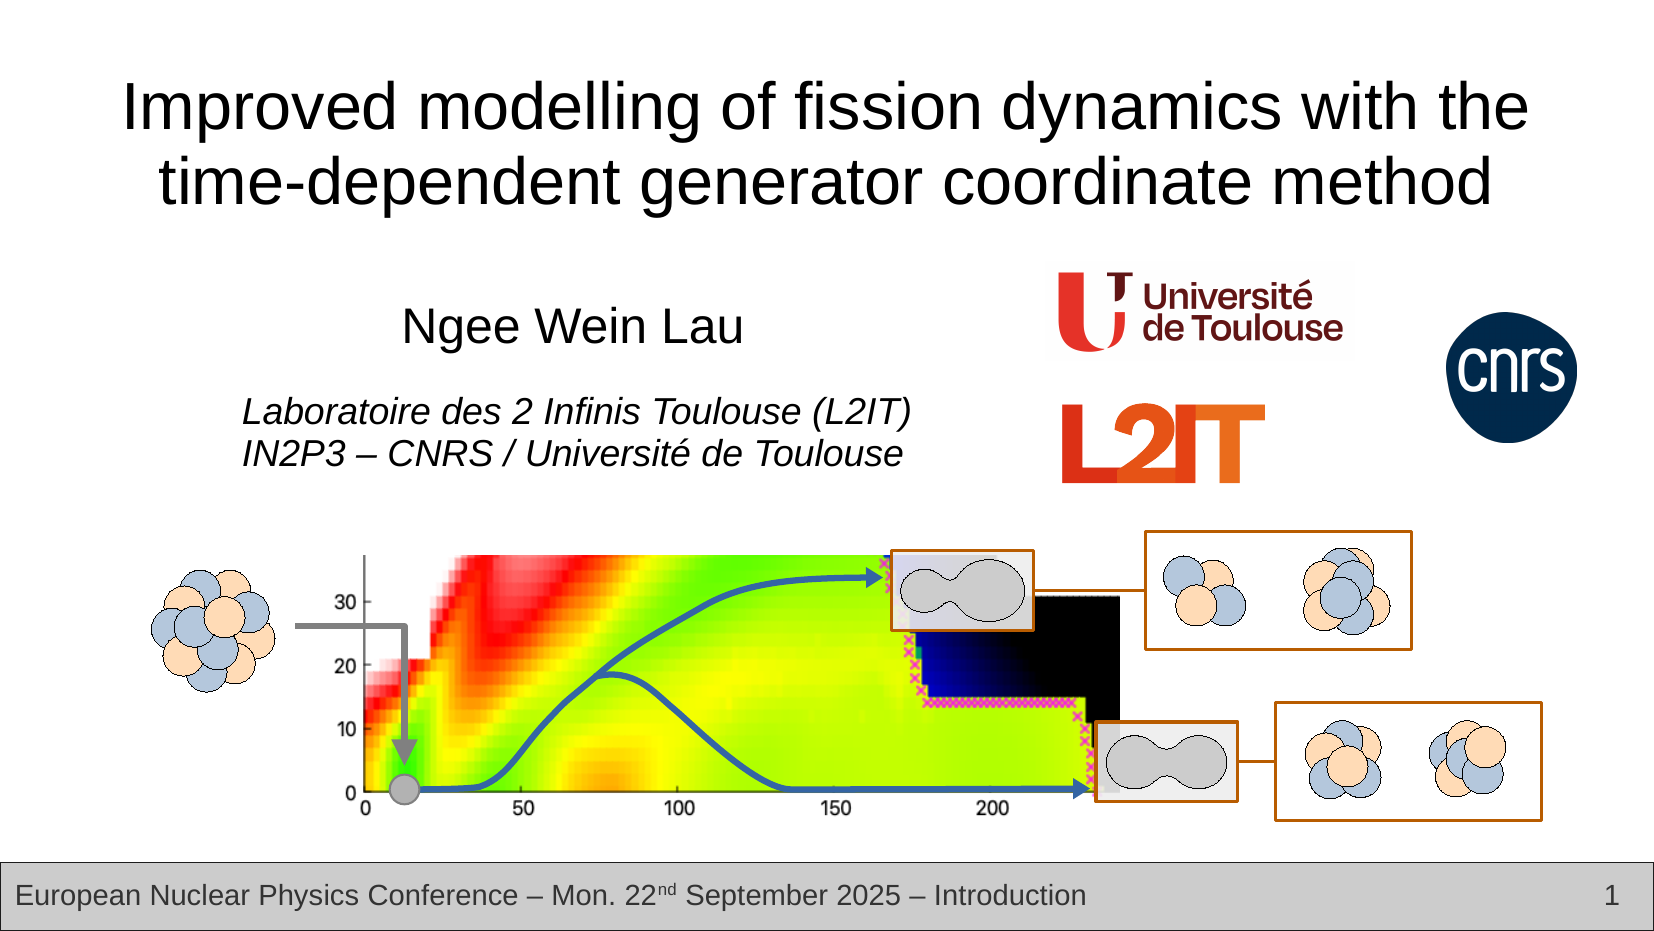

# Improved modelling of fission dynamics with the time-dependent generator coordinate method
Ngee Wein Lau
Laboratoire des 2 Infinis Toulouse (L2IT)
IN2P3 – CNRS / Université de Toulouse
European Nuclear Physics Conference – Mon. 22nd September 2025 – Introduction